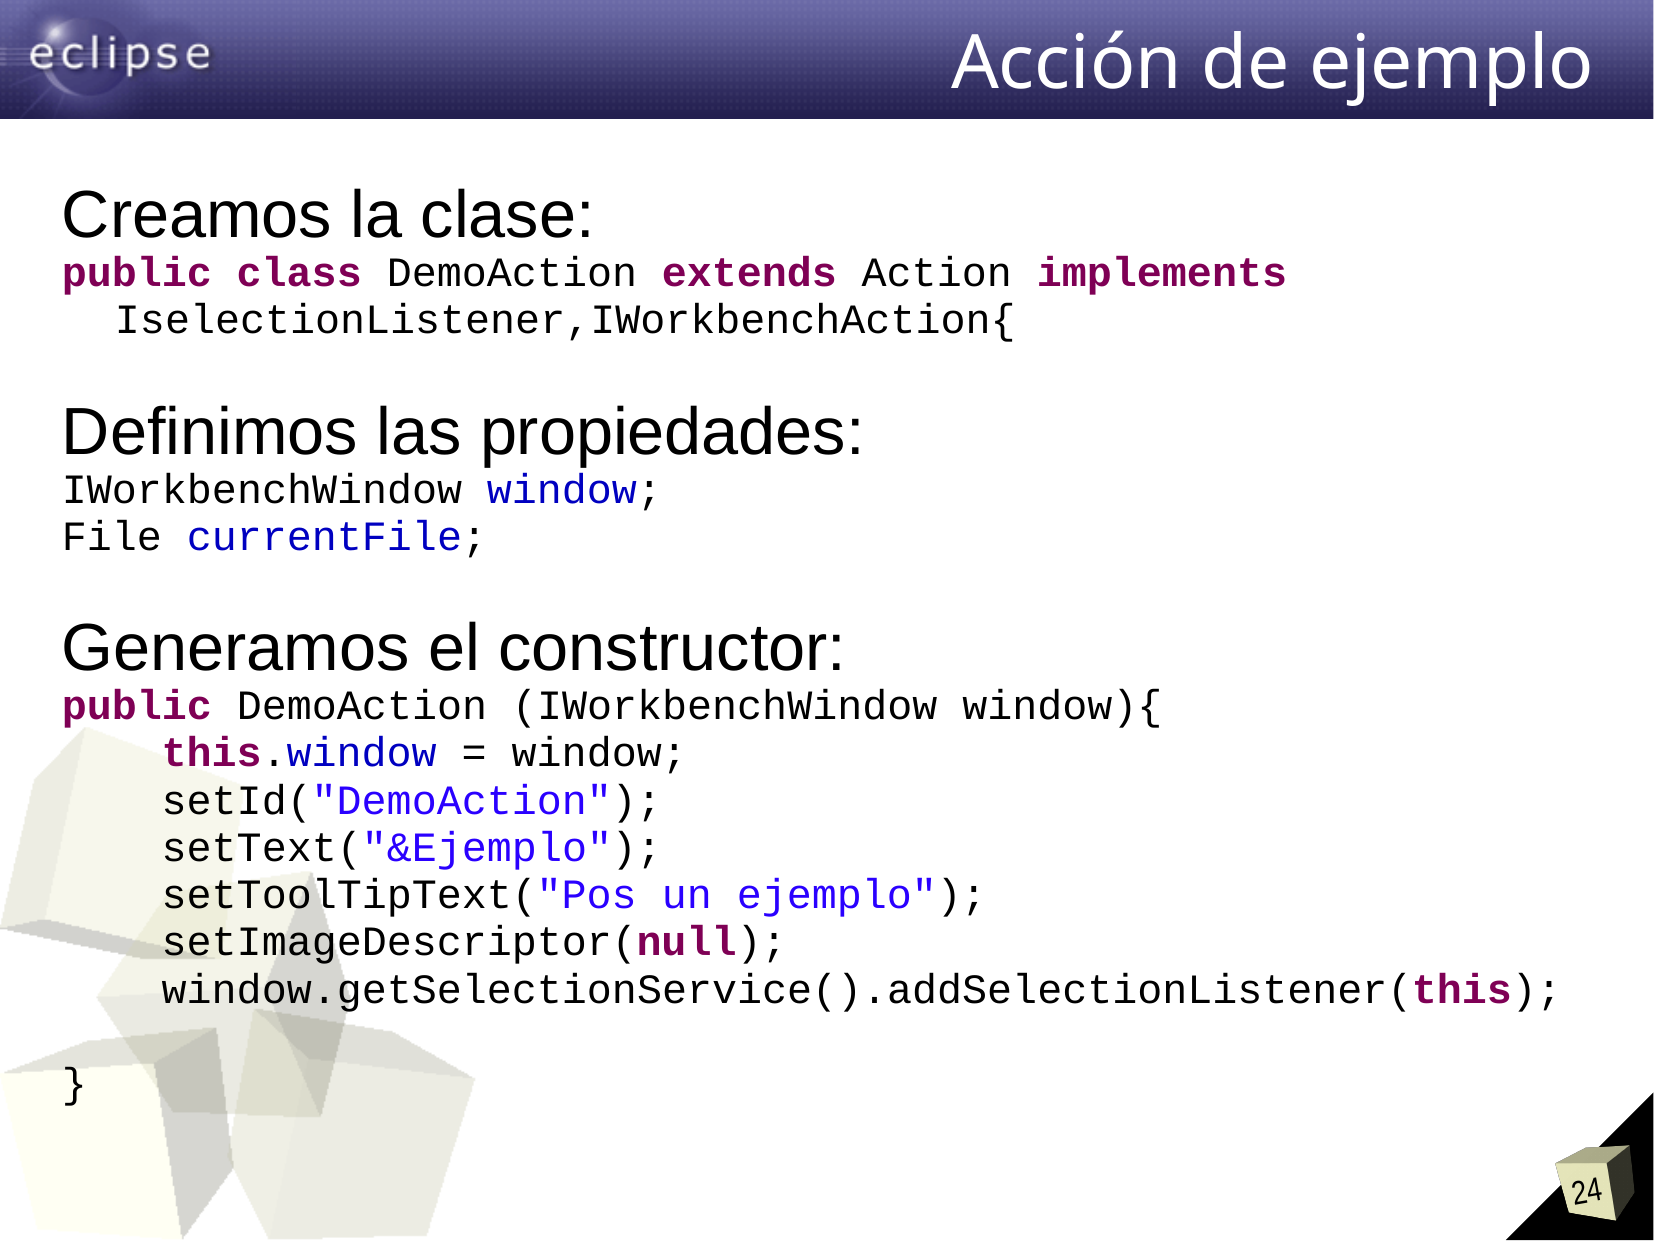

# Acción de ejemplo
Creamos la clase:
public class DemoAction extends Action implements IselectionListener,IWorkbenchAction{
Definimos las propiedades:
IWorkbenchWindow window;
File currentFile;
Generamos el constructor:
public DemoAction (IWorkbenchWindow window){
 this.window = window;
 setId("DemoAction");
 setText("&Ejemplo");
 setToolTipText("Pos un ejemplo");
 setImageDescriptor(null);
 window.getSelectionService().addSelectionListener(this);
}